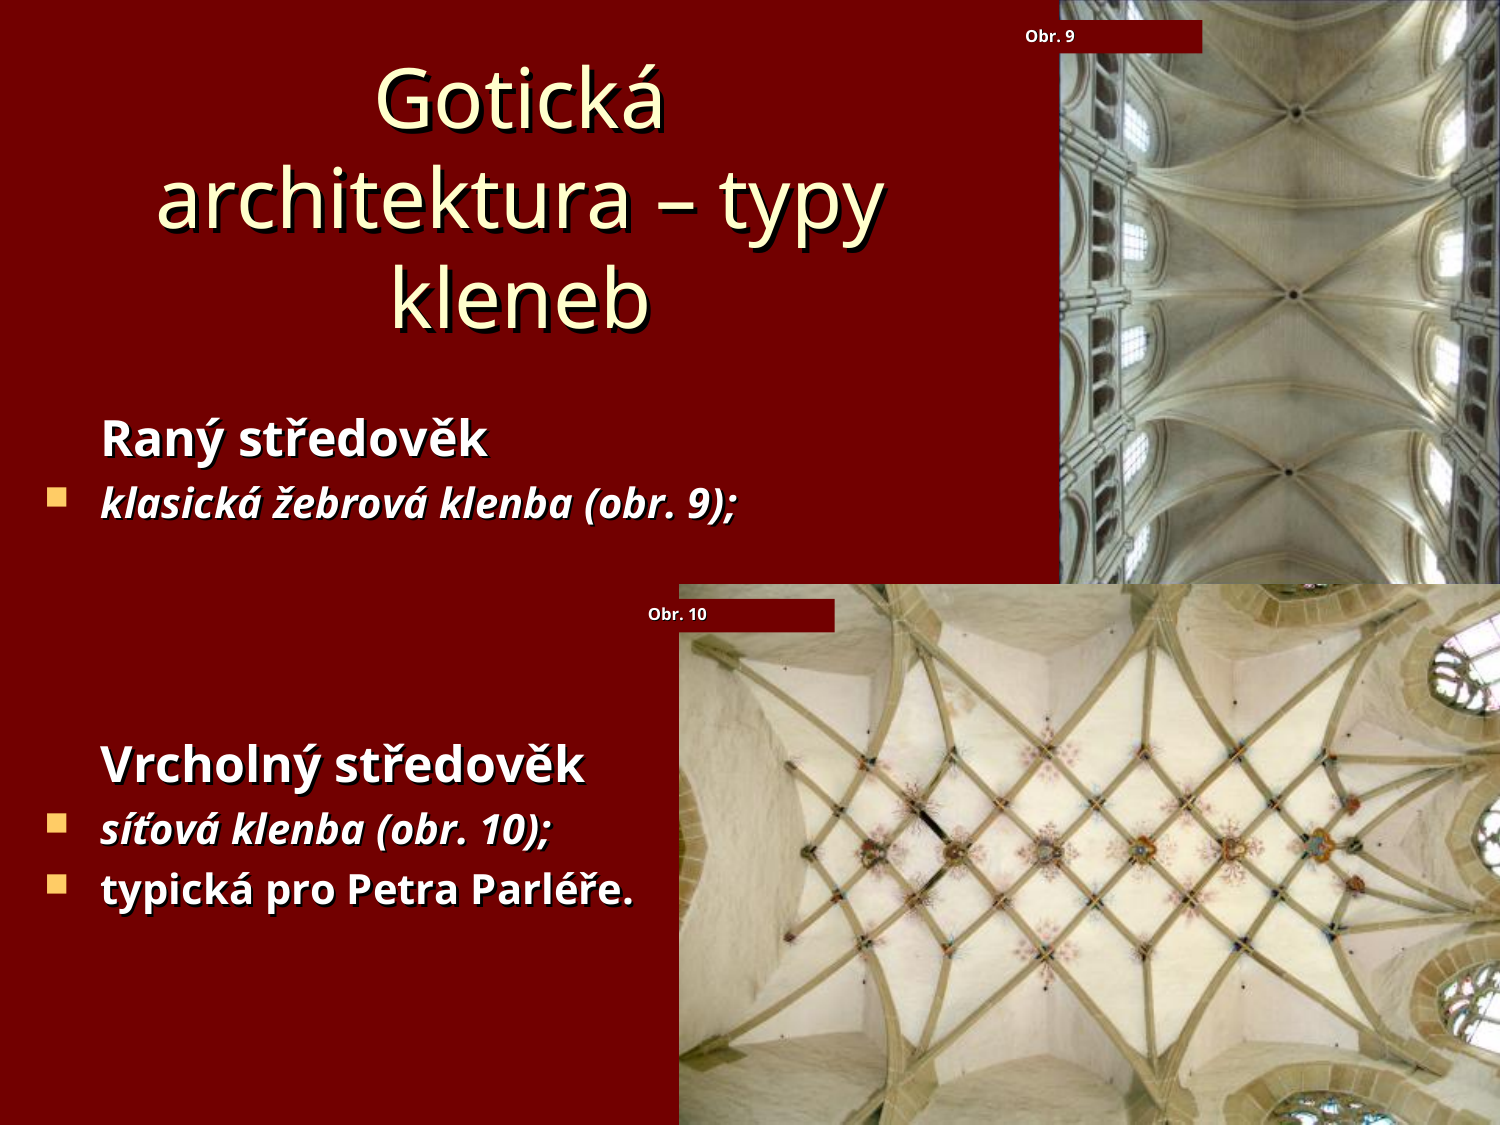

Obr. 9
# Gotická architektura – typy kleneb
	Raný středověk
klasická žebrová klenba (obr. 9);
	Vrcholný středověk
síťová klenba (obr. 10);
typická pro Petra Parléře.
Obr. 10